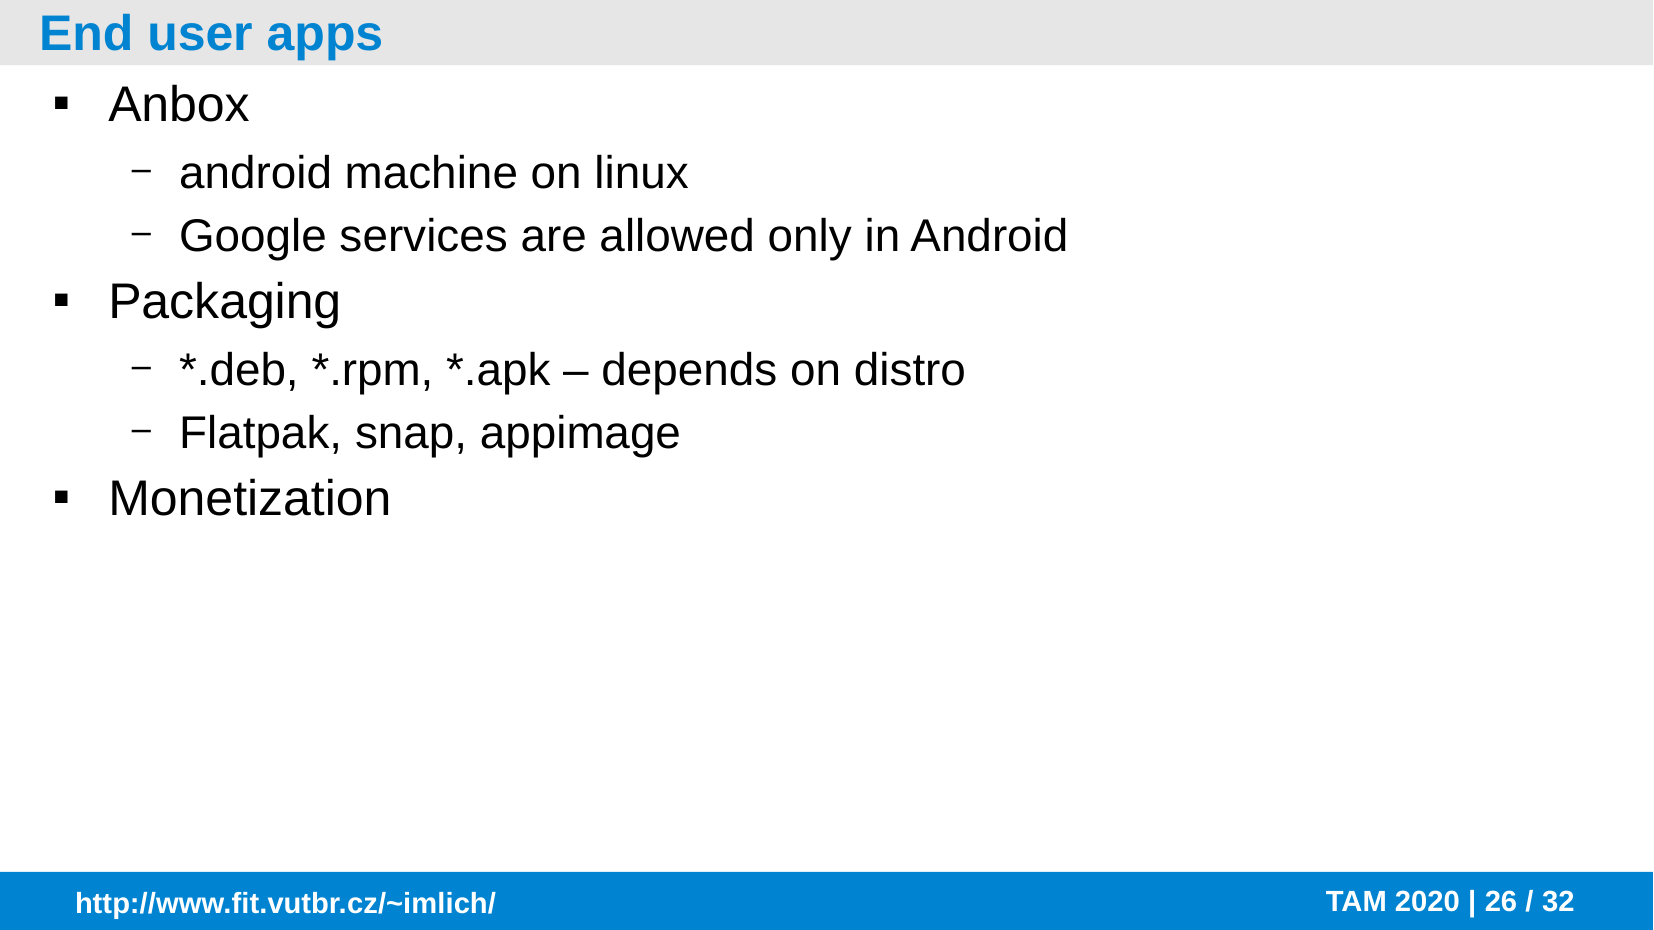

# End user apps
Anbox
android machine on linux
Google services are allowed only in Android
Packaging
*.deb, *.rpm, *.apk – depends on distro
Flatpak, snap, appimage
Monetization